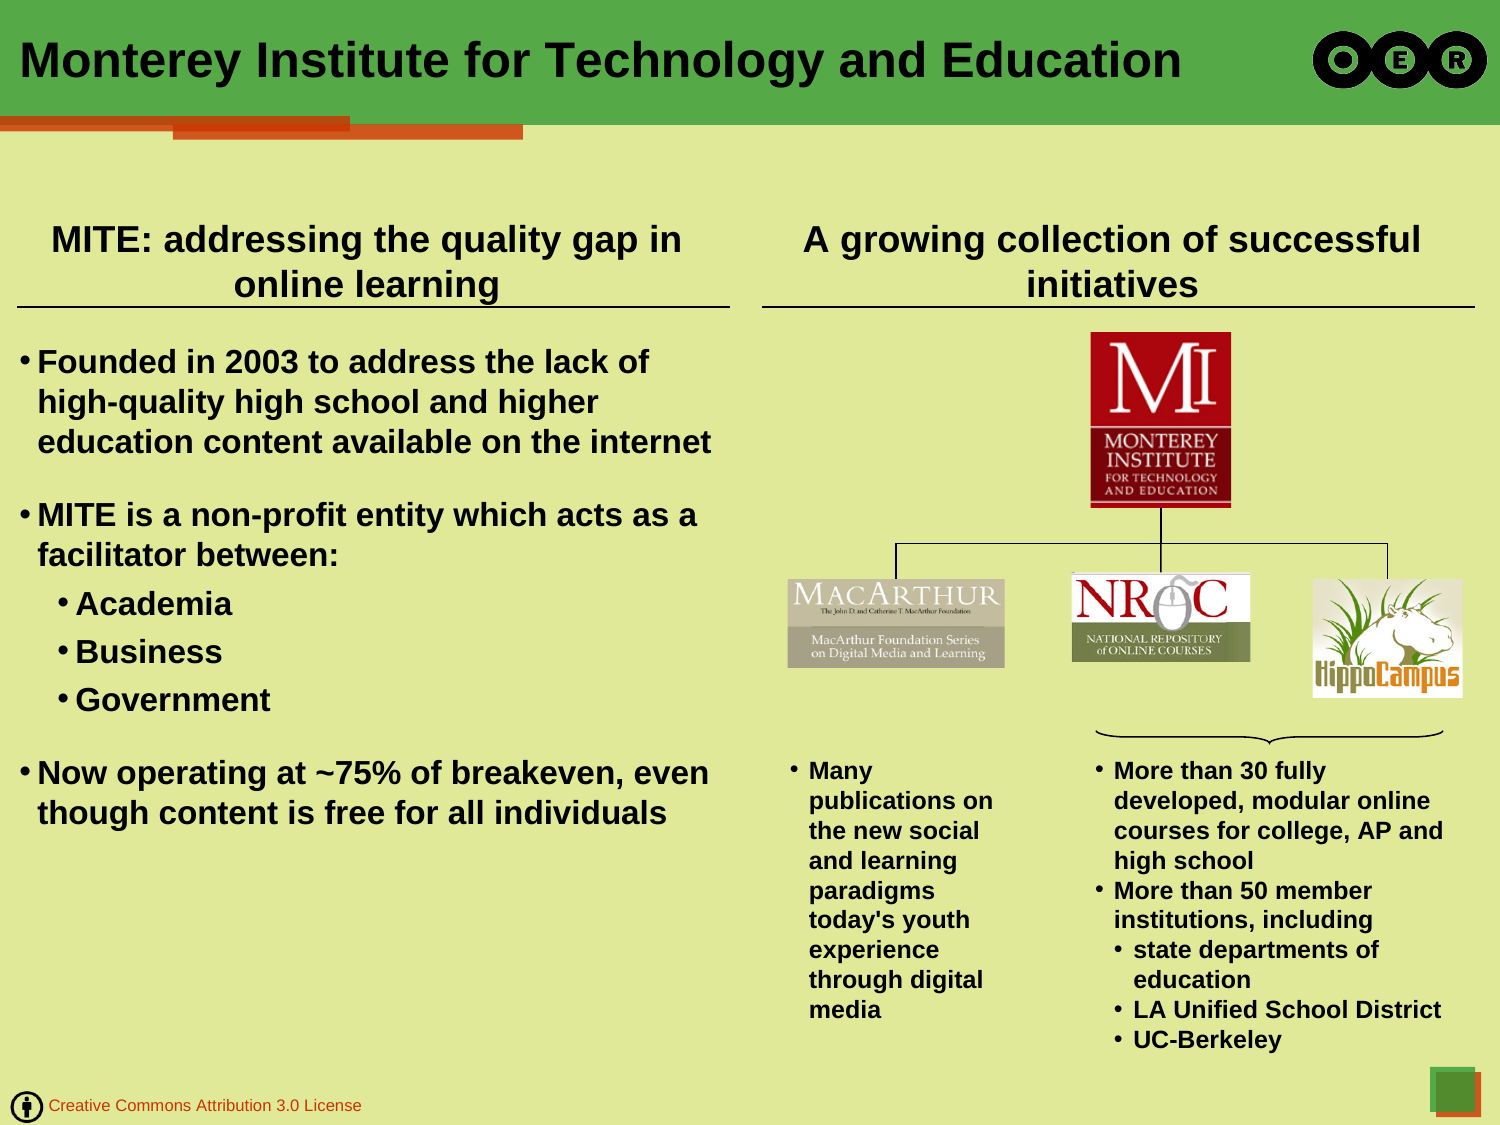

Monterey Institute for Technology and Education
MITE: addressing the quality gap in online learning
A growing collection of successful initiatives
Founded in 2003 to address the lack of high-quality high school and higher education content available on the internet
MITE is a non-profit entity which acts as a facilitator between:
Academia
Business
Government
Now operating at ~75% of breakeven, even though content is free for all individuals
Many publications on the new social and learning paradigms today's youth experience through digital media
More than 30 fully developed, modular online courses for college, AP and high school
More than 50 member institutions, including
state departments of education
LA Unified School District
UC-Berkeley